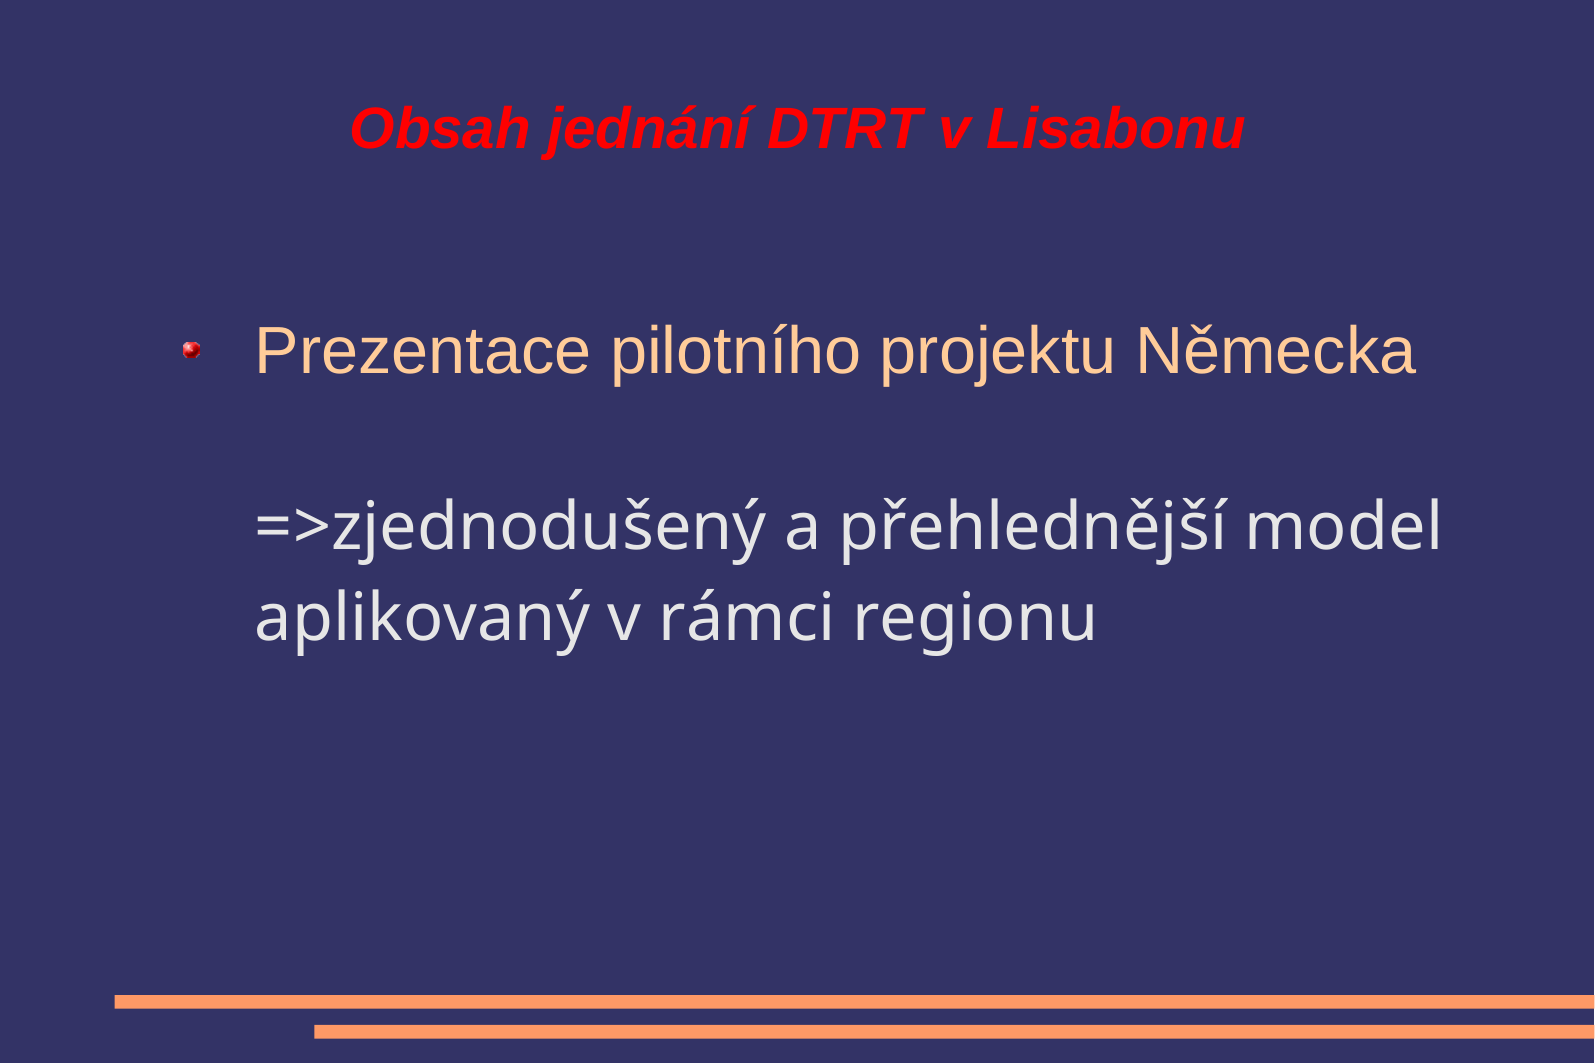

# Obsah jednání DTRT v Lisabonu
Prezentace pilotního projektu Německa
=>zjednodušený a přehlednější model aplikovaný v rámci regionu